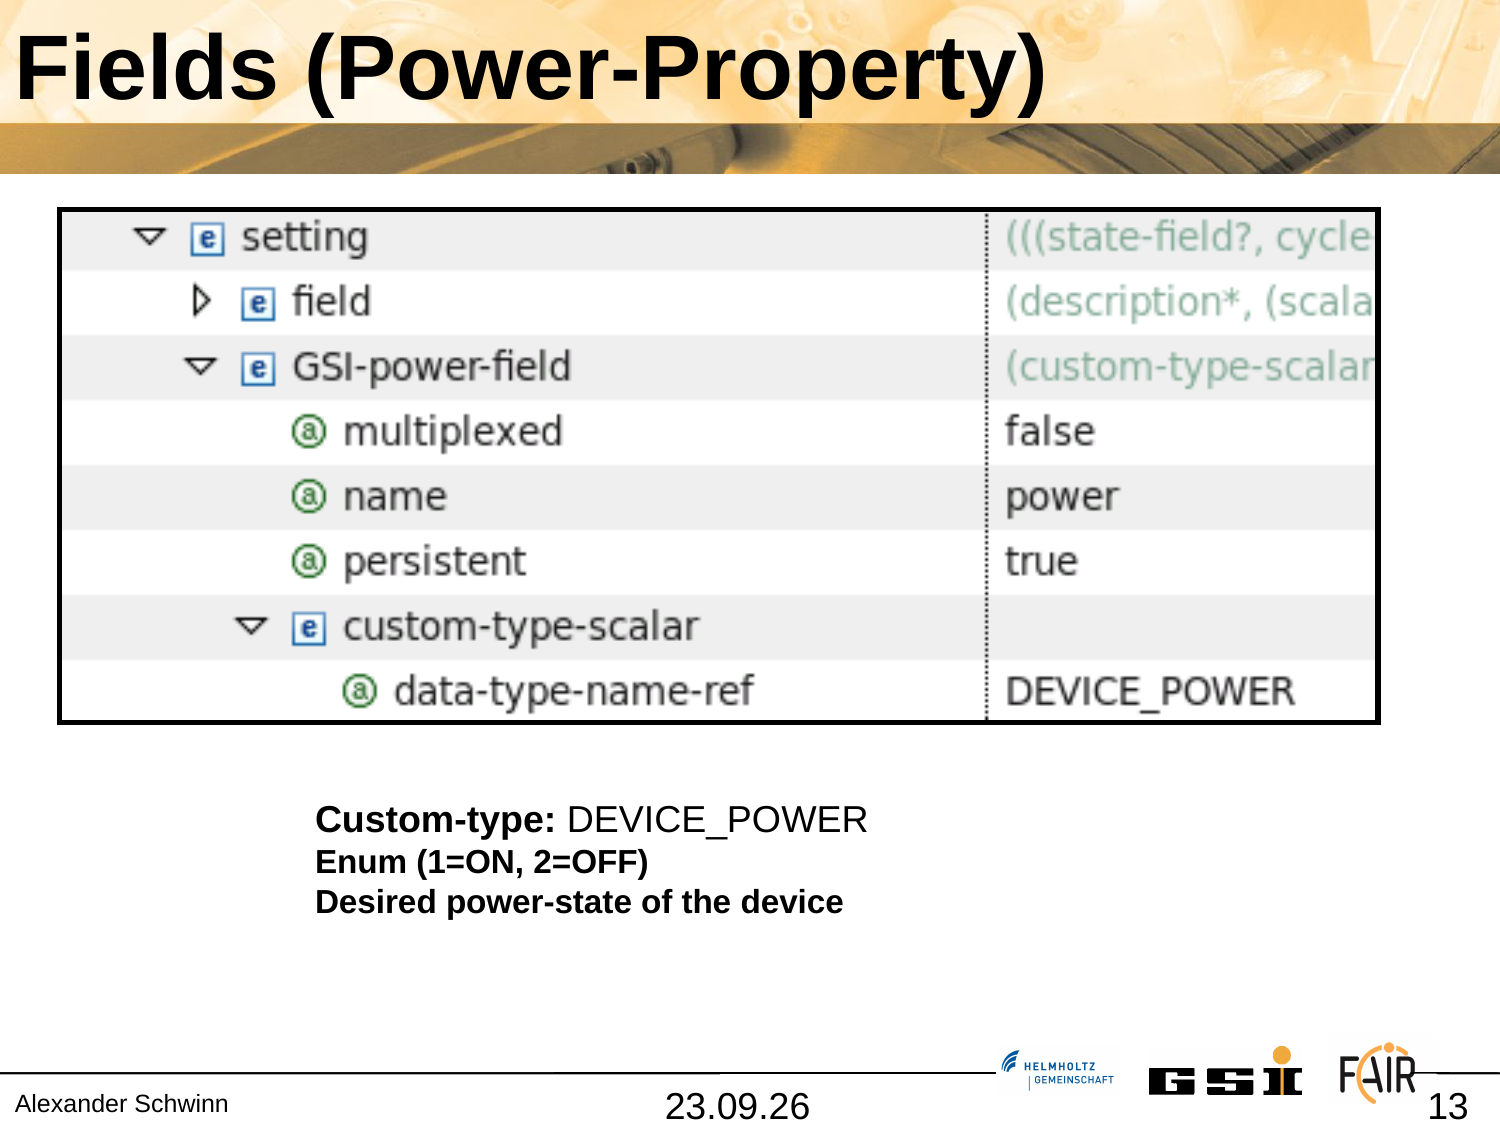

# Fields (Power-Property)
Custom-type: DEVICE_POWER
Enum (1=ON, 2=OFF)
Desired power-state of the device
13